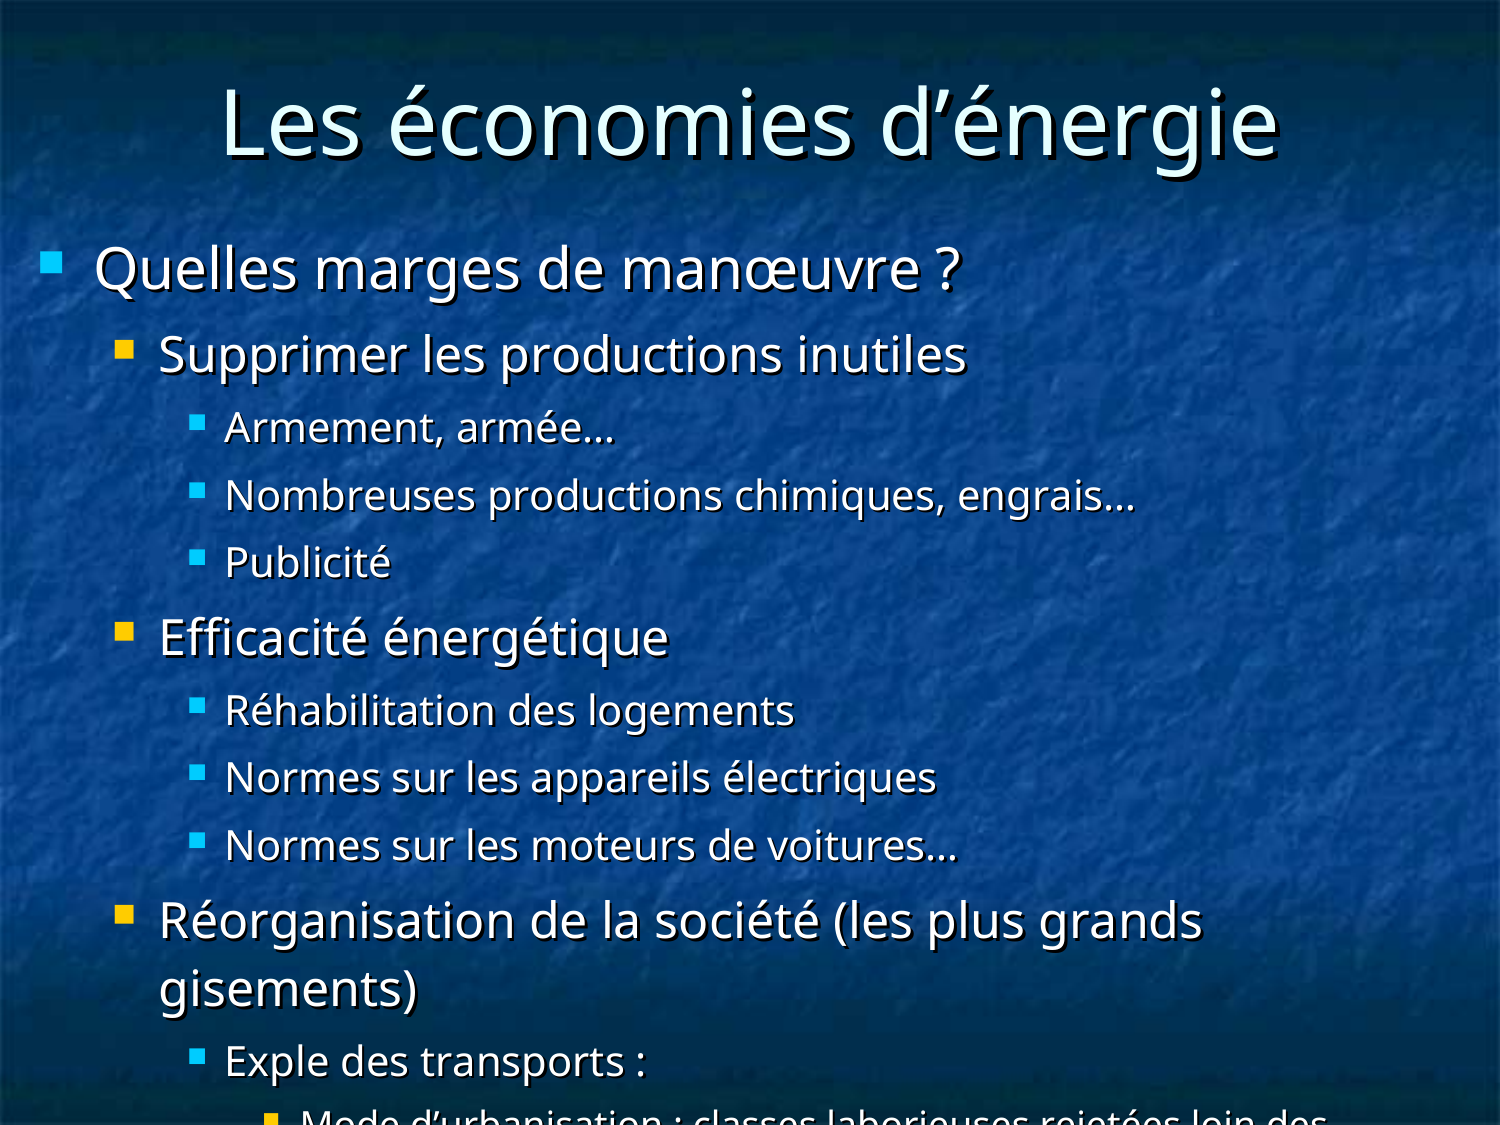

# Les économies d’énergie
Quelles marges de manœuvre ?
Supprimer les productions inutiles
Armement, armée…
Nombreuses productions chimiques, engrais…
Publicité
Efficacité énergétique
Réhabilitation des logements
Normes sur les appareils électriques
Normes sur les moteurs de voitures…
Réorganisation de la société (les plus grands gisements)
Exple des transports :
Mode d’urbanisation : classes laborieuses rejetées loin des centres
Problème du fret : production « just in time », division internationale du travail selon les coûts de main d’œuvre